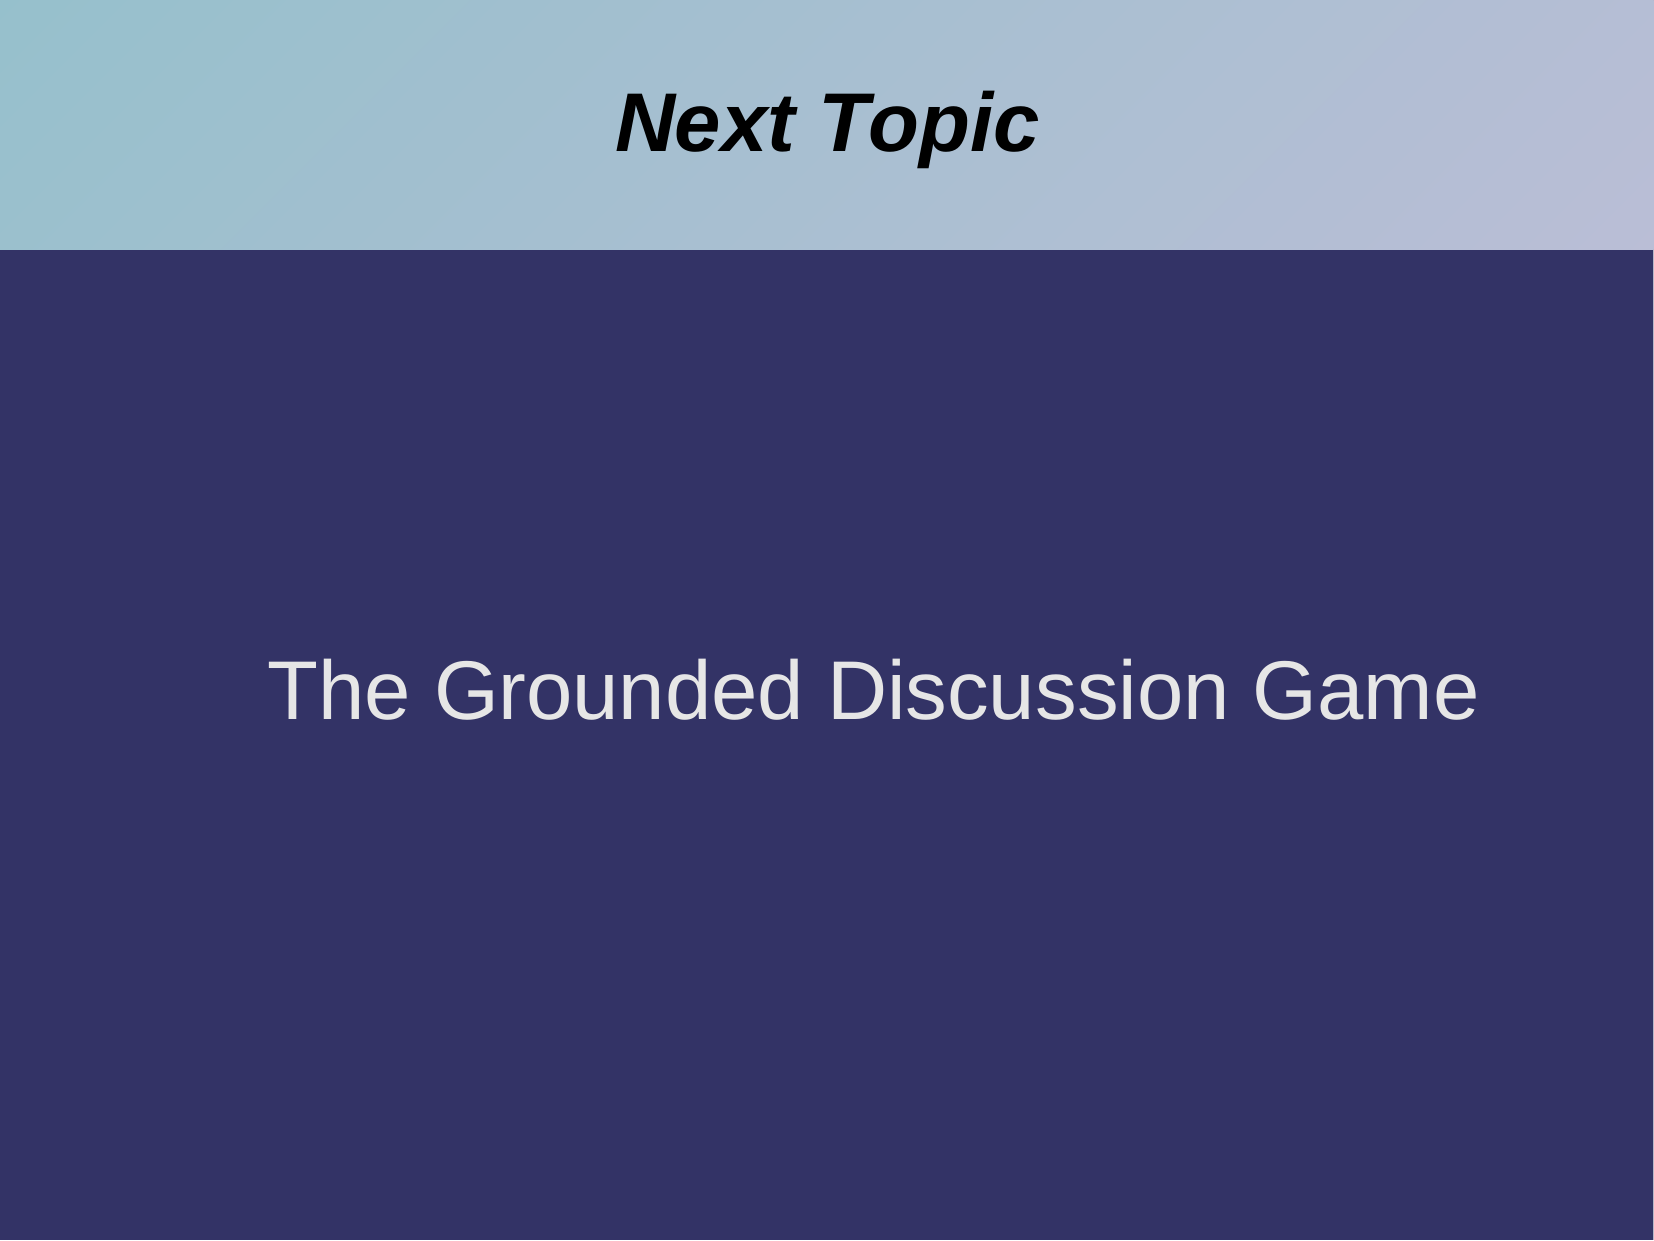

# Next Topic
The Grounded Discussion Game